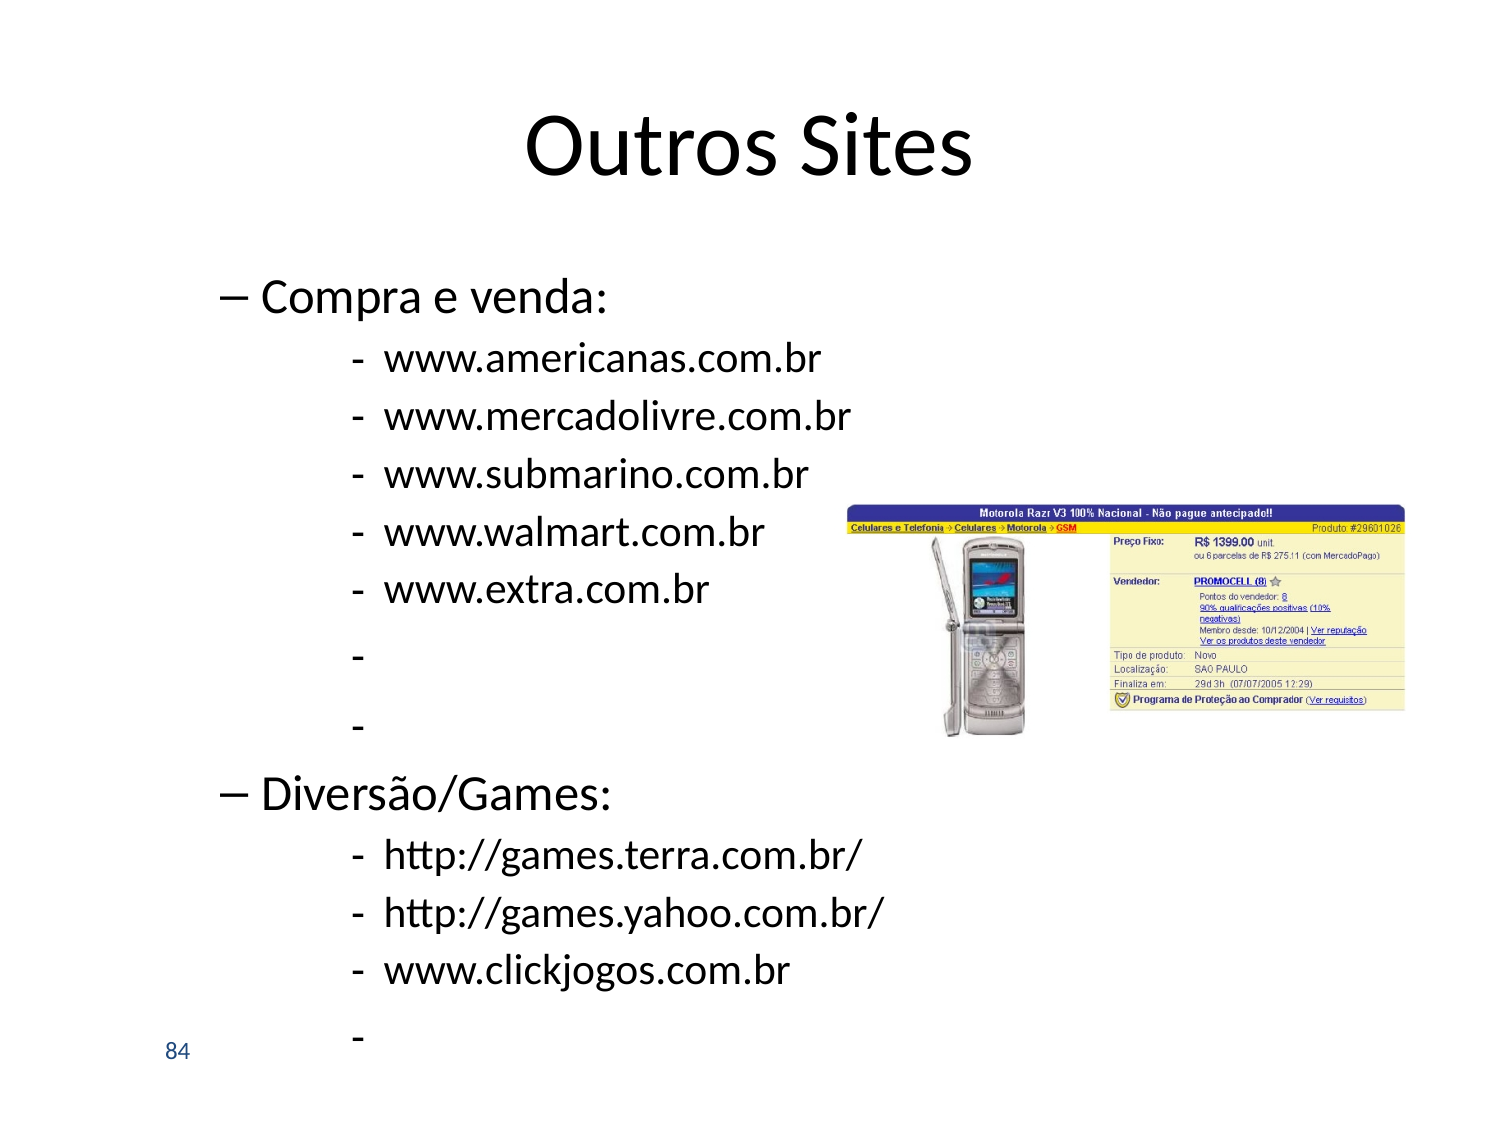

# Outros Sites
Compra e venda:
www.americanas.com.br
www.mercadolivre.com.br
www.submarino.com.br
www.walmart.com.br
www.extra.com.br
Diversão/Games:
http://games.terra.com.br/
http://games.yahoo.com.br/
www.clickjogos.com.br